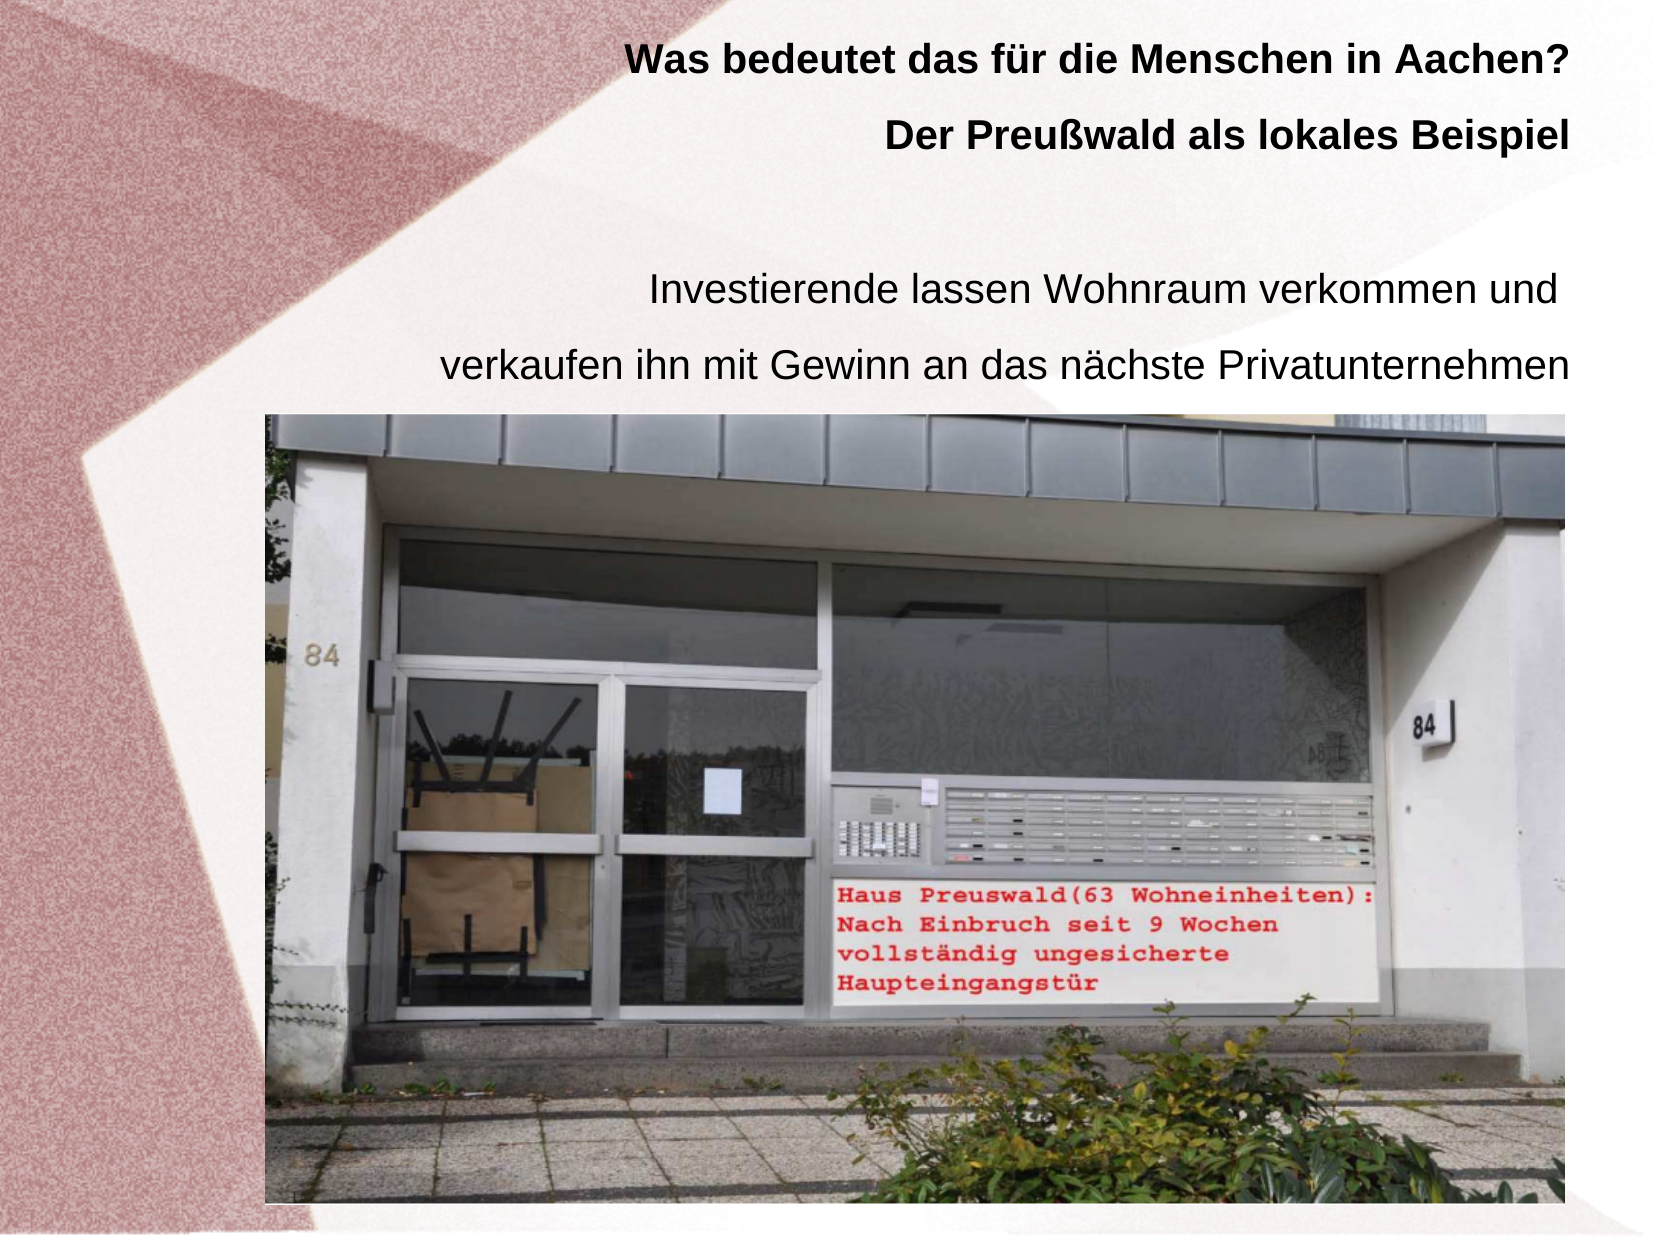

# Was bedeutet das für die Menschen in Aachen?
 Der Preußwald als lokales Beispiel
Investierende lassen Wohnraum verkommen und
verkaufen ihn mit Gewinn an das nächste Privatunternehmen